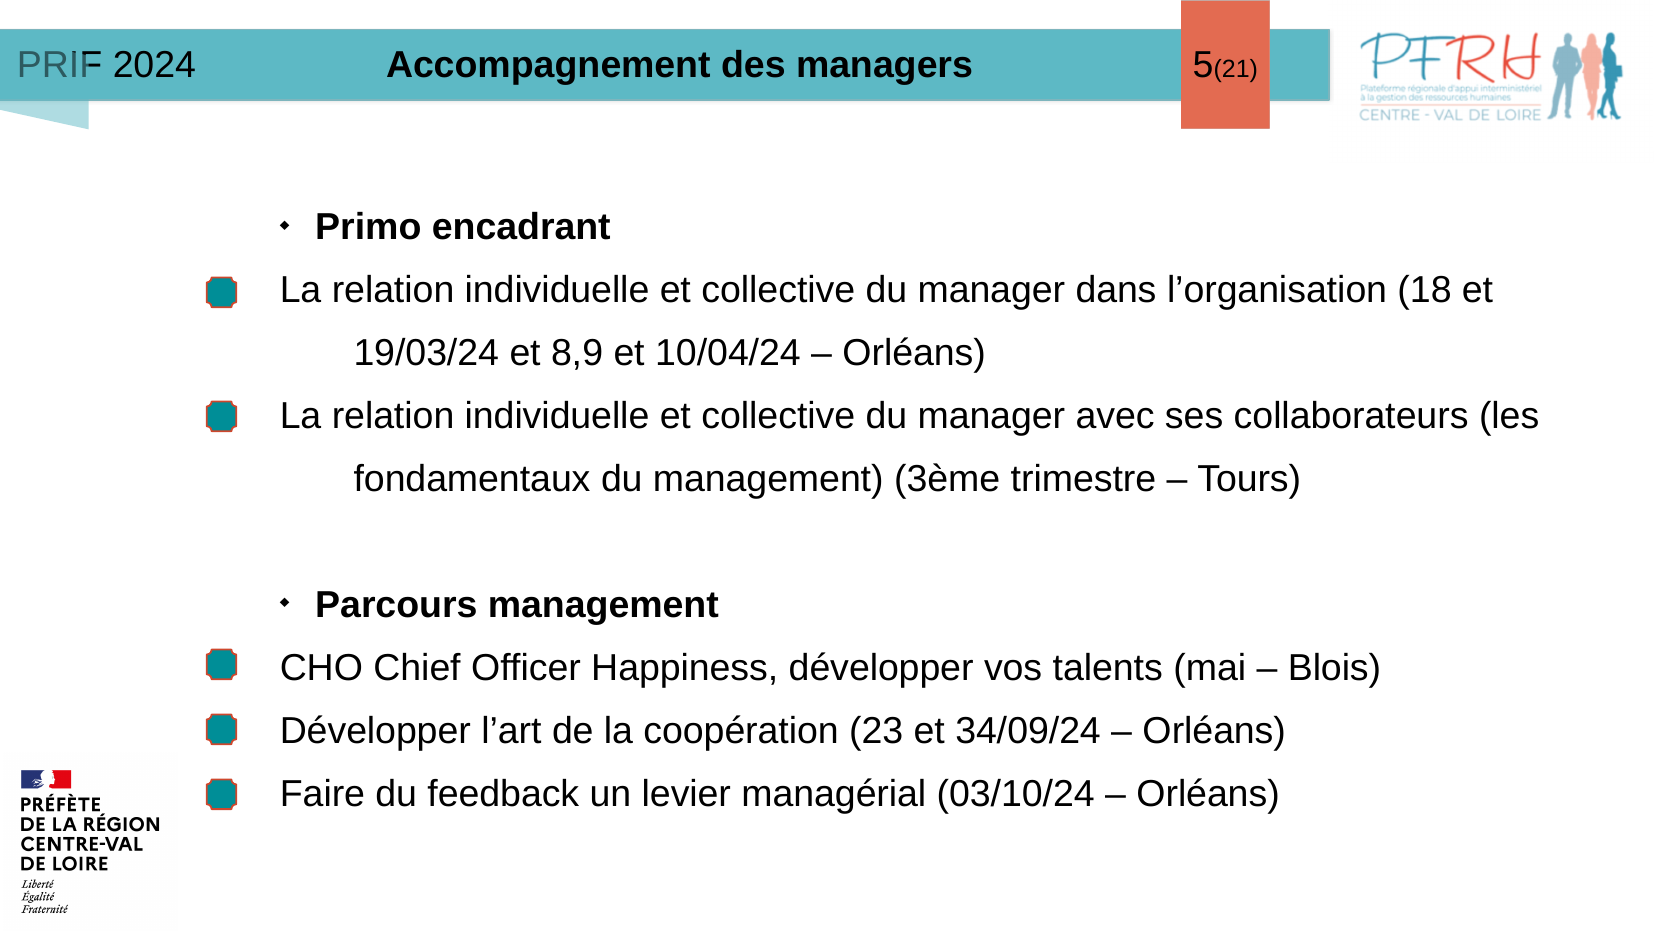

5(21)
PRIF 2024			Accompagnement des managers
Primo encadrant
La relation individuelle et collective du manager dans l’organisation (18 et
	19/03/24 et 8,9 et 10/04/24 – Orléans)
La relation individuelle et collective du manager avec ses collaborateurs (les
	fondamentaux du management) (3ème trimestre – Tours)
Parcours management
CHO Chief Officer Happiness, développer vos talents (mai – Blois)
Développer l’art de la coopération (23 et 34/09/24 – Orléans)
Faire du feedback un levier managérial (03/10/24 – Orléans)